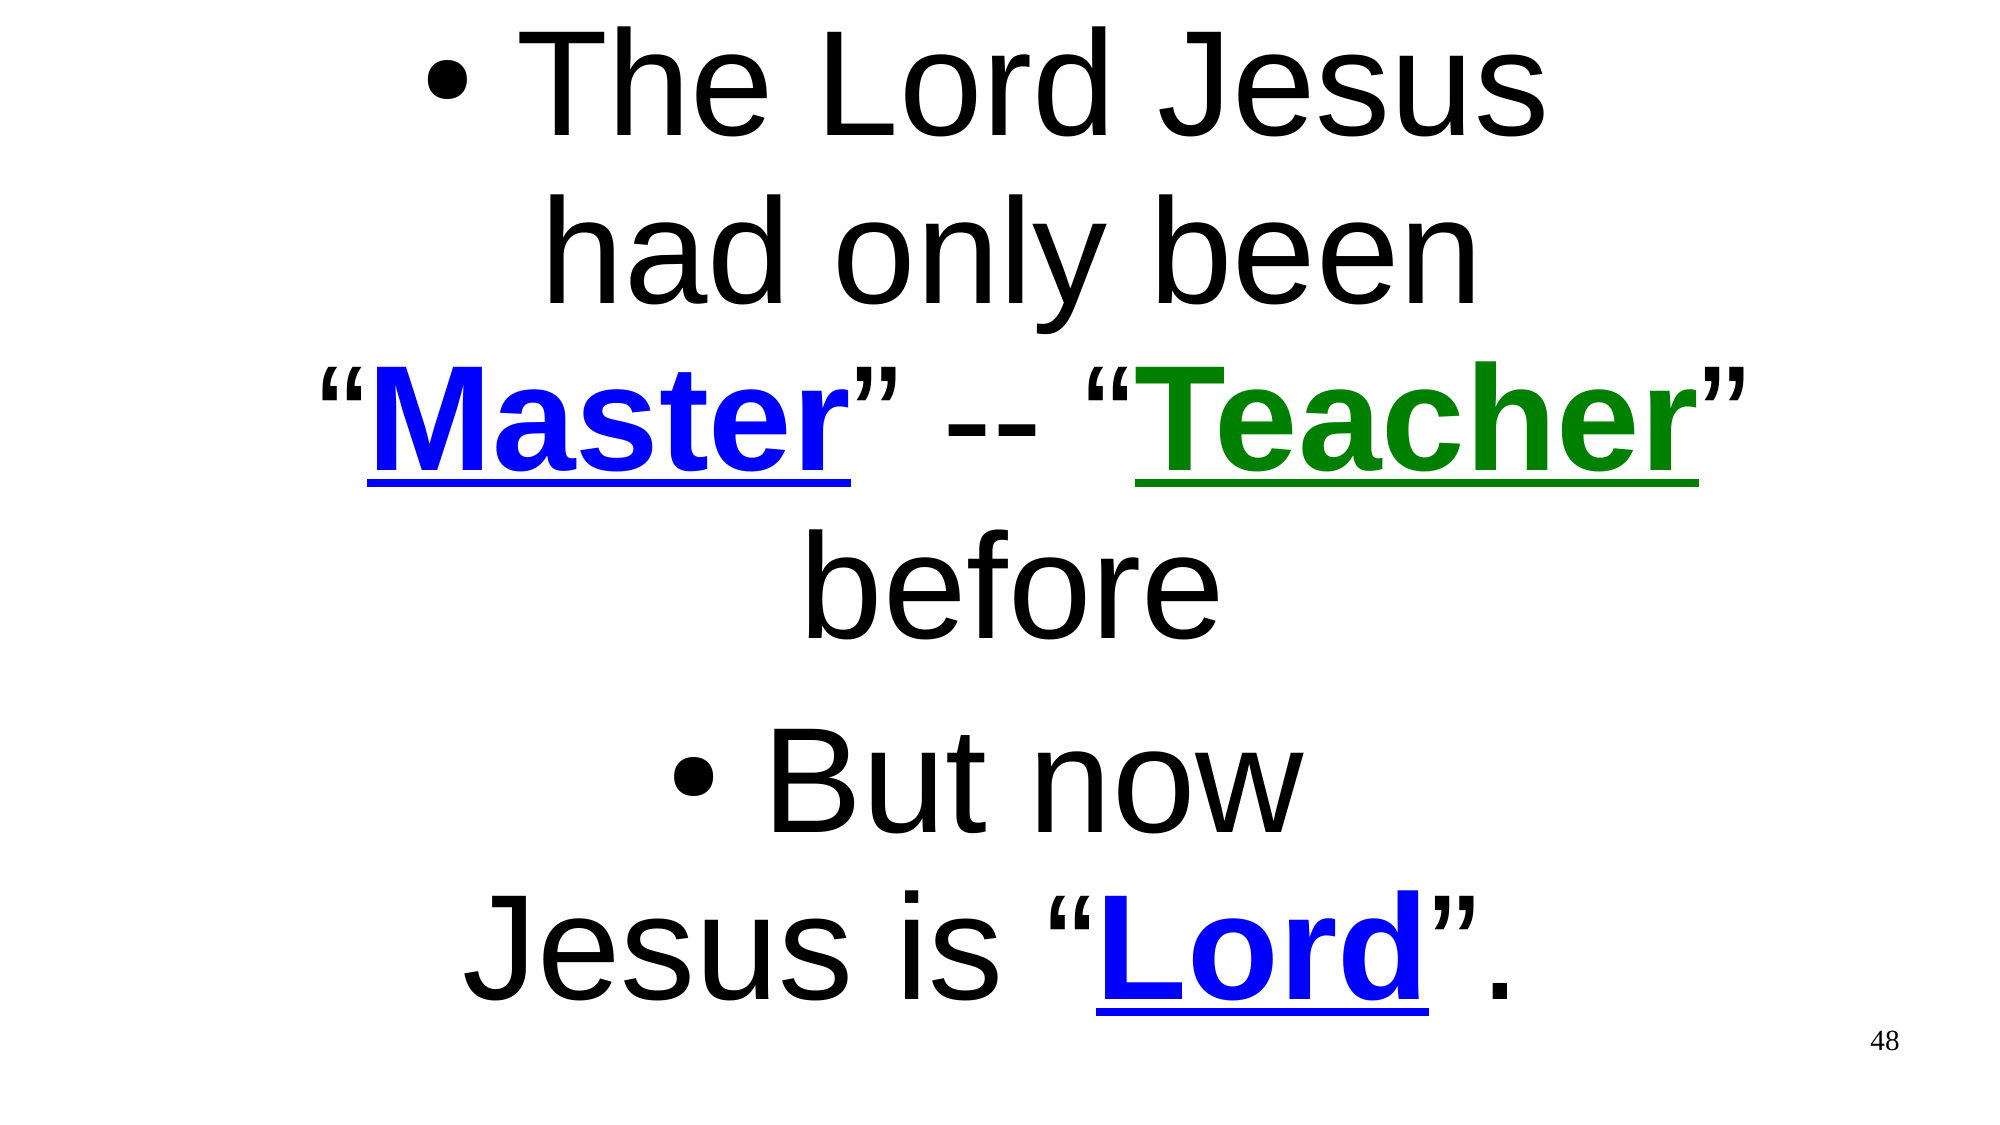

# The Lord Jesus had only been “Master” -- “Teacher” before
 But now
Jesus is “Lord”.
48